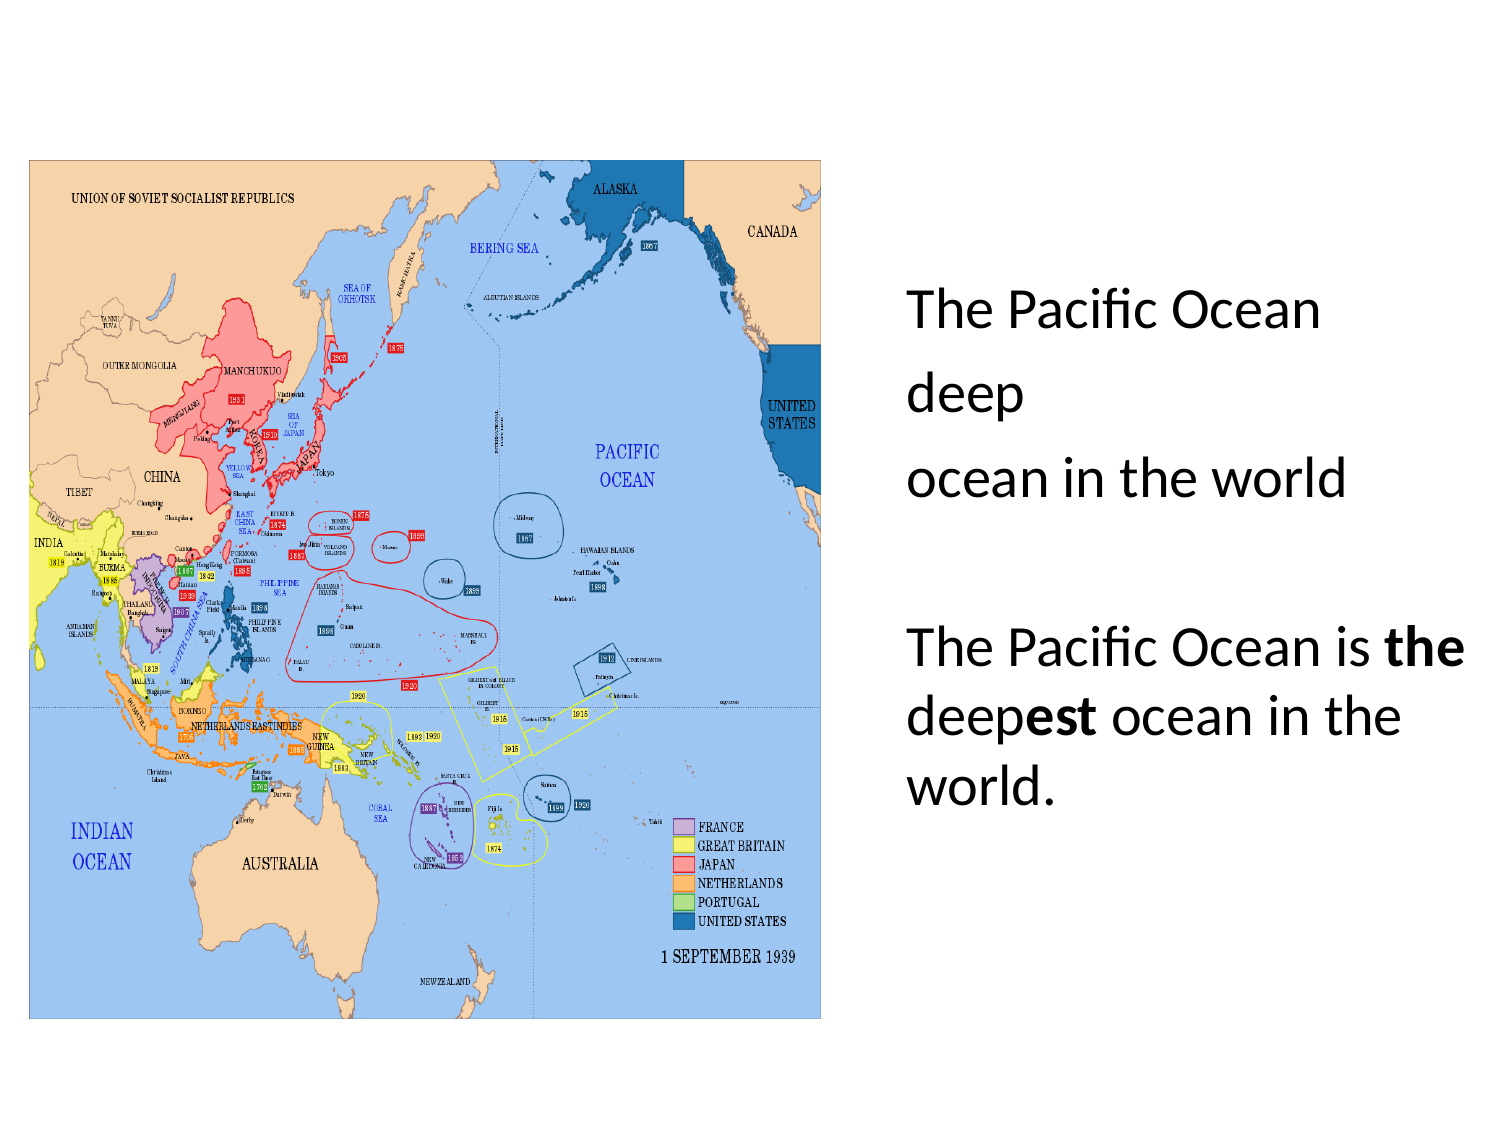

#
The Pacific Ocean
deep
ocean in the world
The Pacific Ocean is the deepest ocean in the world.